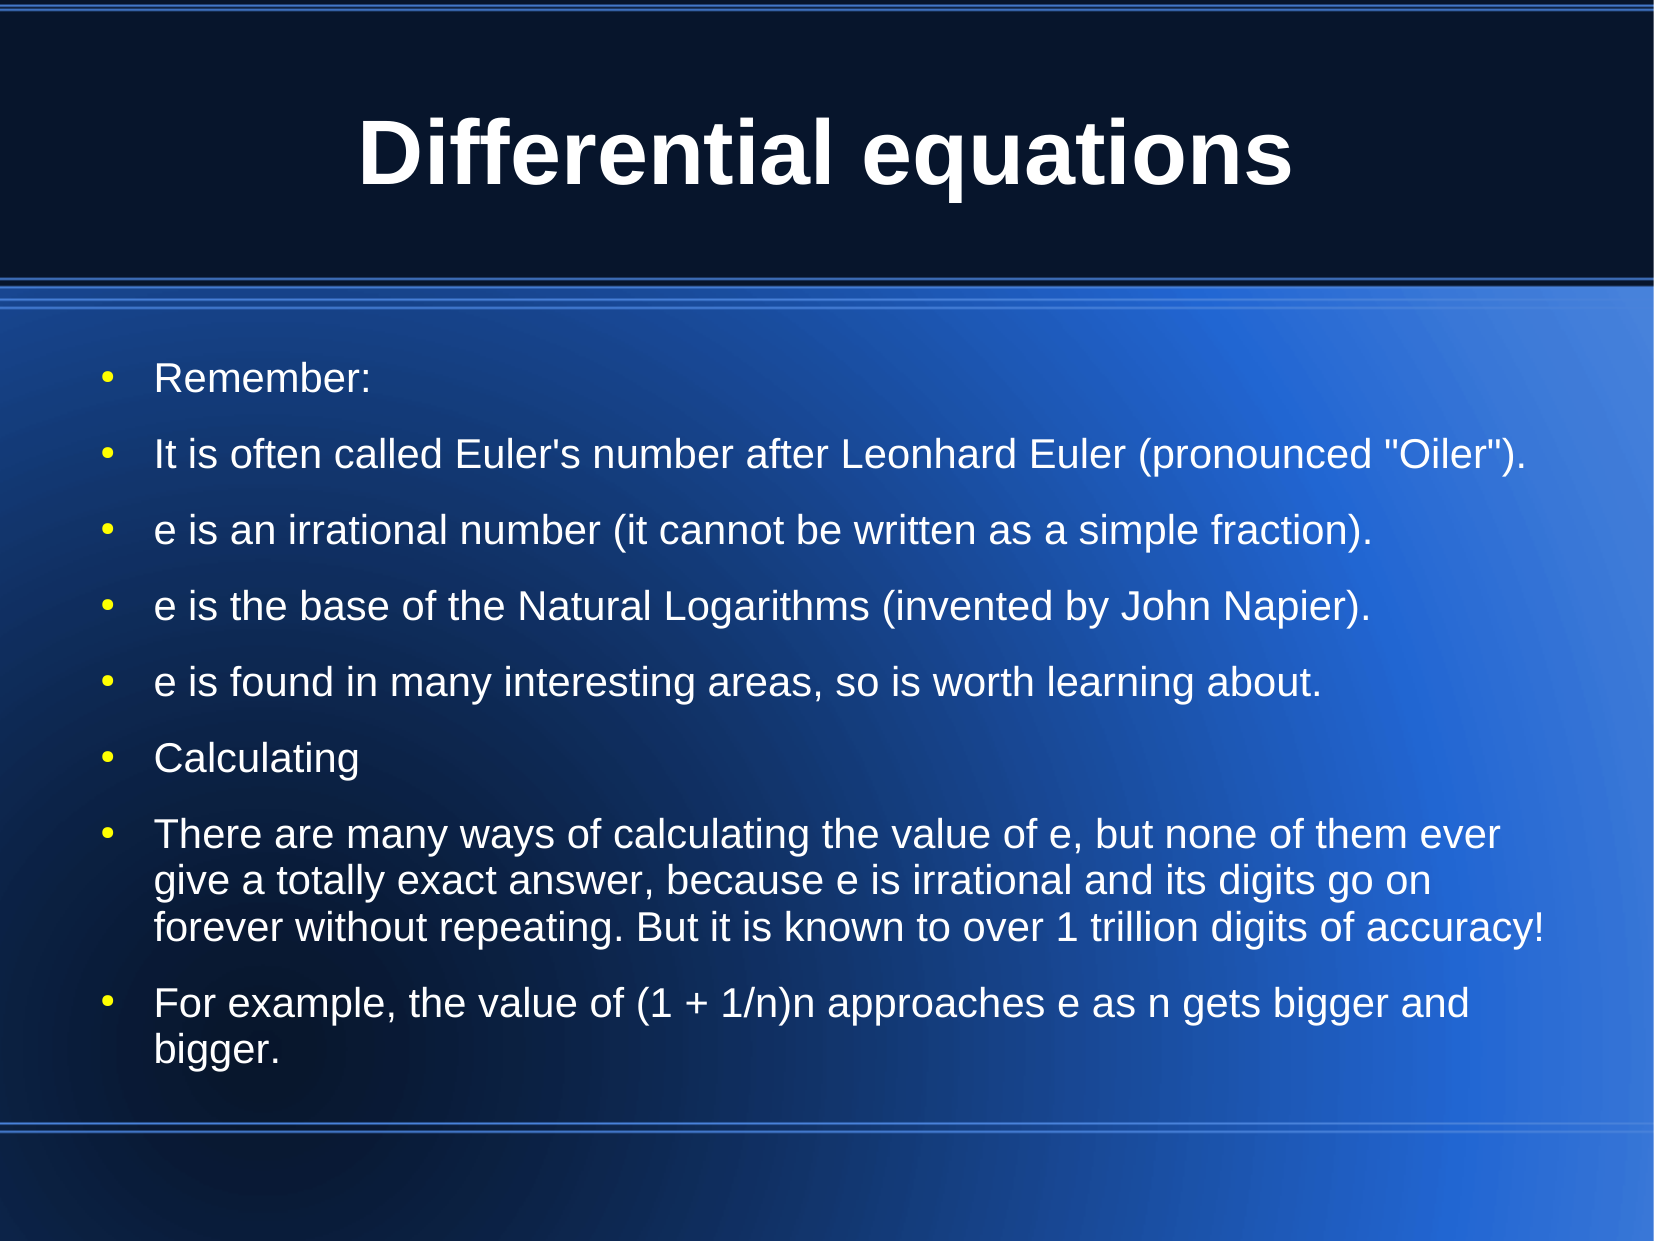

# Differential equations
Remember:
It is often called Euler's number after Leonhard Euler (pronounced "Oiler").
e is an irrational number (it cannot be written as a simple fraction).
e is the base of the Natural Logarithms (invented by John Napier).
e is found in many interesting areas, so is worth learning about.
Calculating
There are many ways of calculating the value of e, but none of them ever give a totally exact answer, because e is irrational and its digits go on forever without repeating. But it is known to over 1 trillion digits of accuracy!
For example, the value of (1 + 1/n)n approaches e as n gets bigger and bigger.